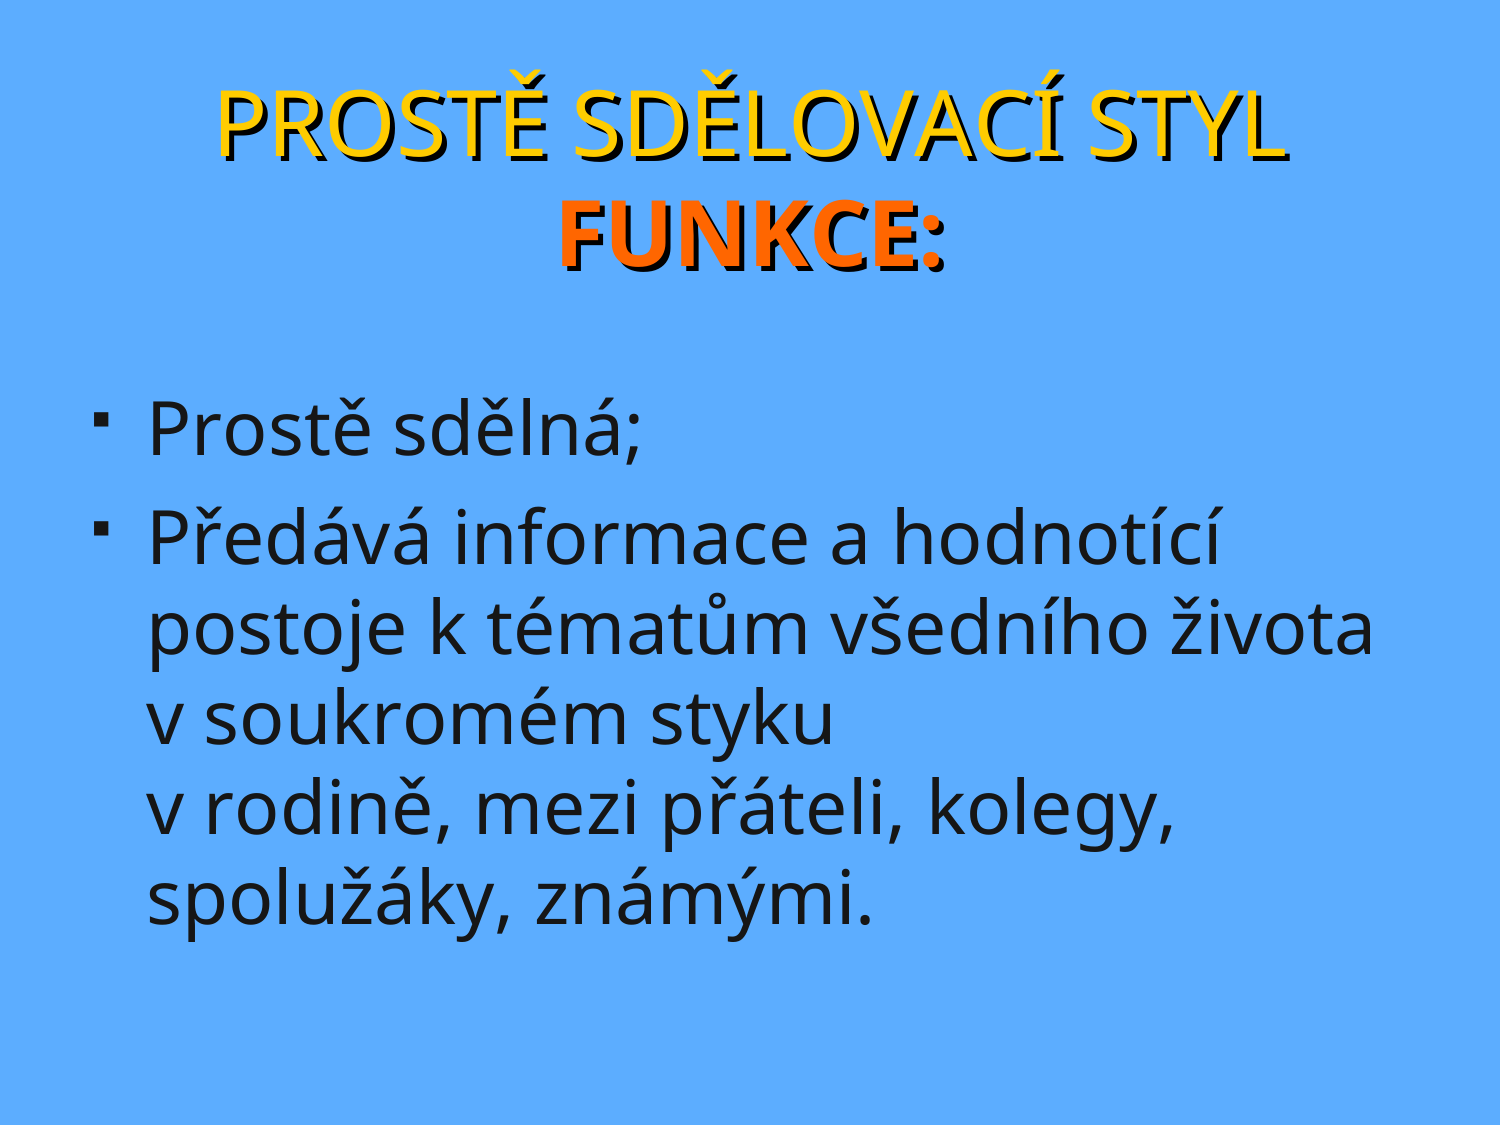

# PROSTĚ SDĚLOVACÍ STYL FUNKCE:
Prostě sdělná;
Předává informace a hodnotící postoje k tématům všedního života v soukromém styku
v rodině, mezi přáteli, kolegy, spolužáky, známými.